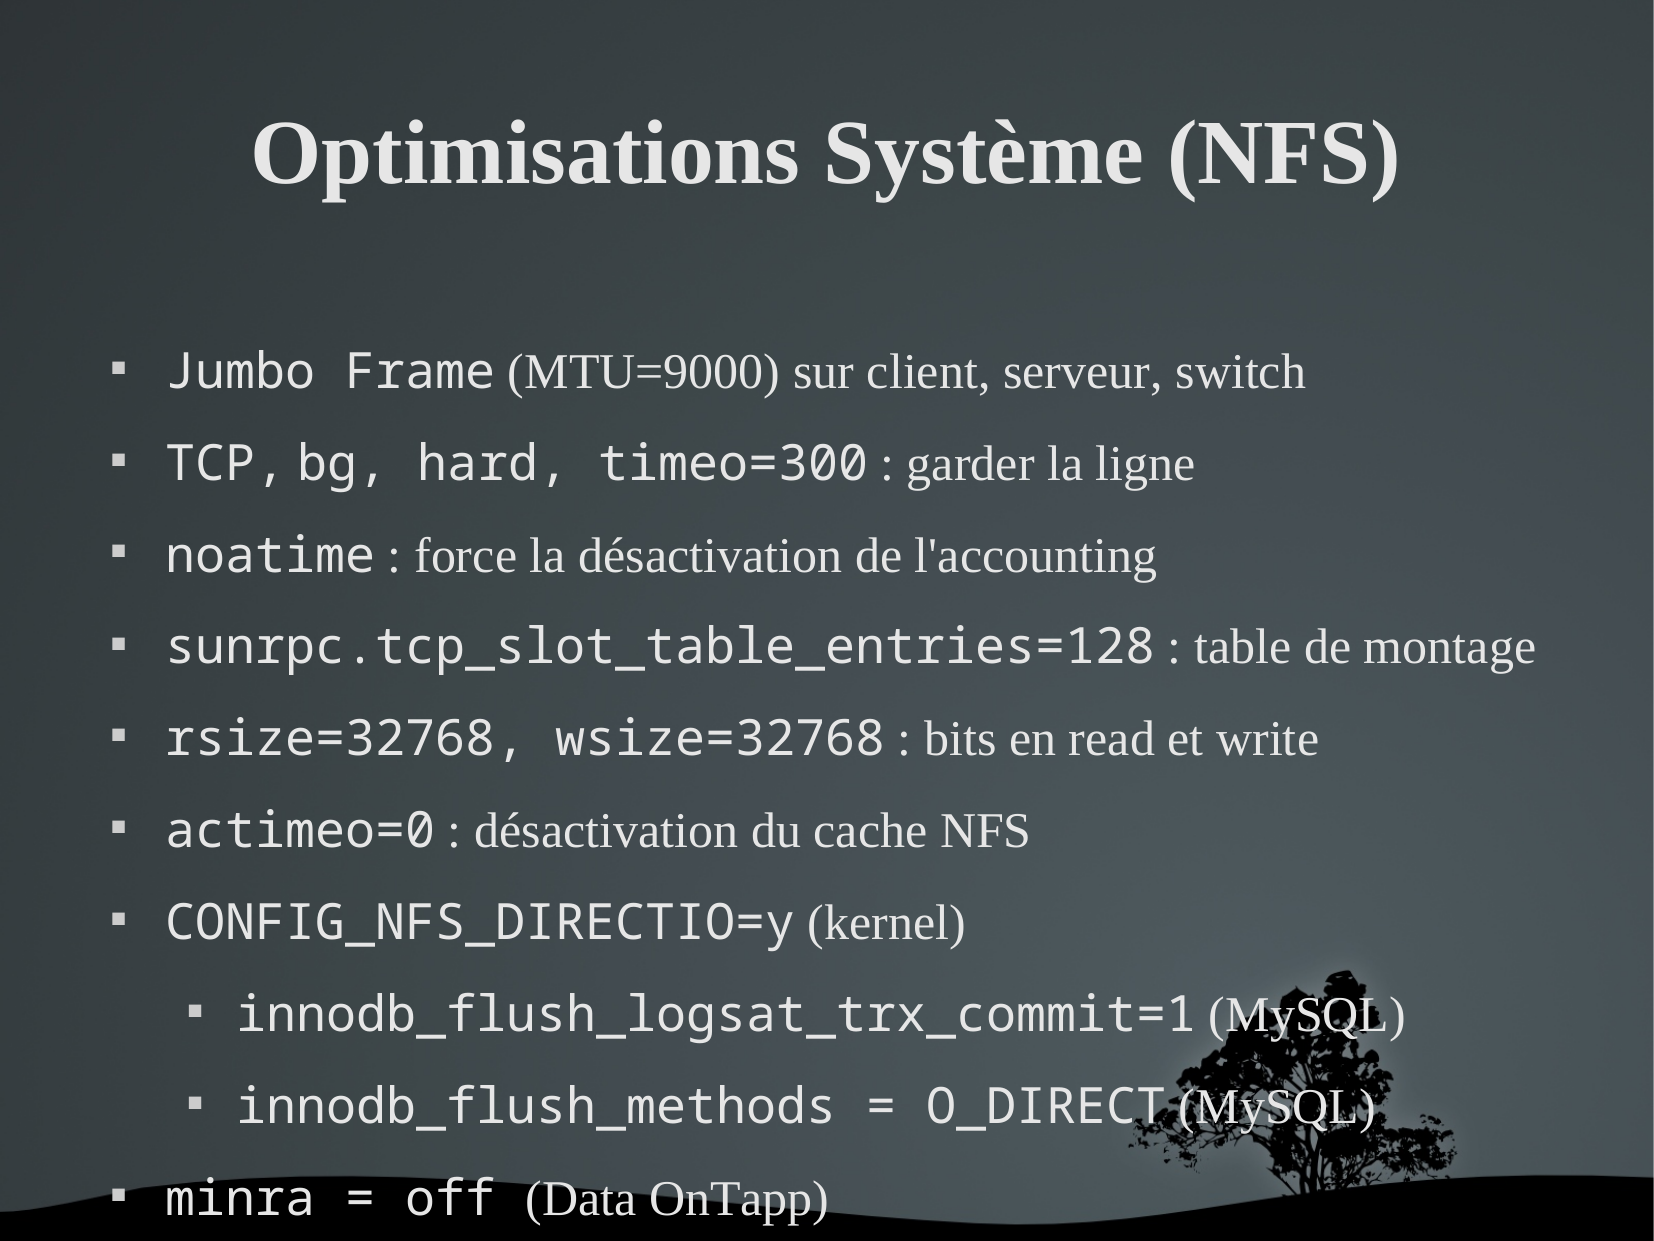

# Optimisations Système (NFS)
Jumbo Frame (MTU=9000) sur client, serveur, switch
TCP, bg, hard, timeo=300 : garder la ligne
noatime : force la désactivation de l'accounting
sunrpc.tcp_slot_table_entries=128 : table de montage
rsize=32768, wsize=32768 : bits en read et write
actimeo=0 : désactivation du cache NFS
CONFIG_NFS_DIRECTIO=y (kernel)
innodb_flush_logsat_trx_commit=1 (MySQL)
innodb_flush_methods = O_DIRECT (MySQL)
minra = off (Data OnTapp)